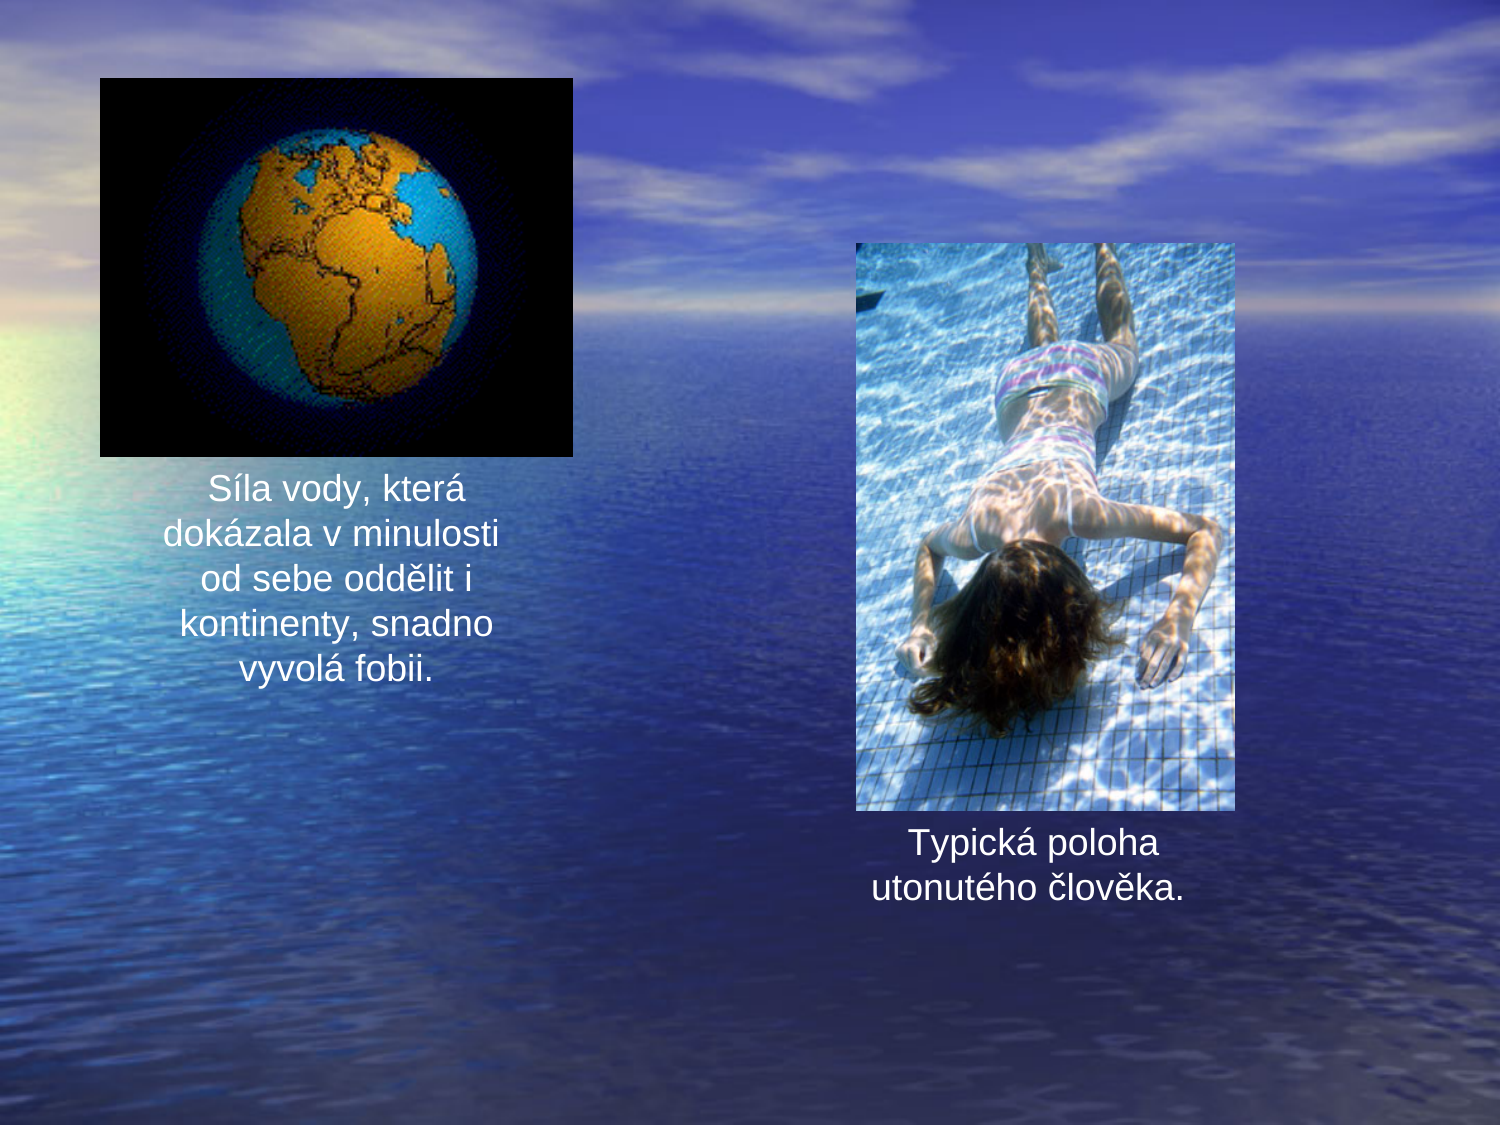

Síla vody, která dokázala v minulosti od sebe oddělit i kontinenty, snadno vyvolá fobii.
Typická poloha utonutého člověka.